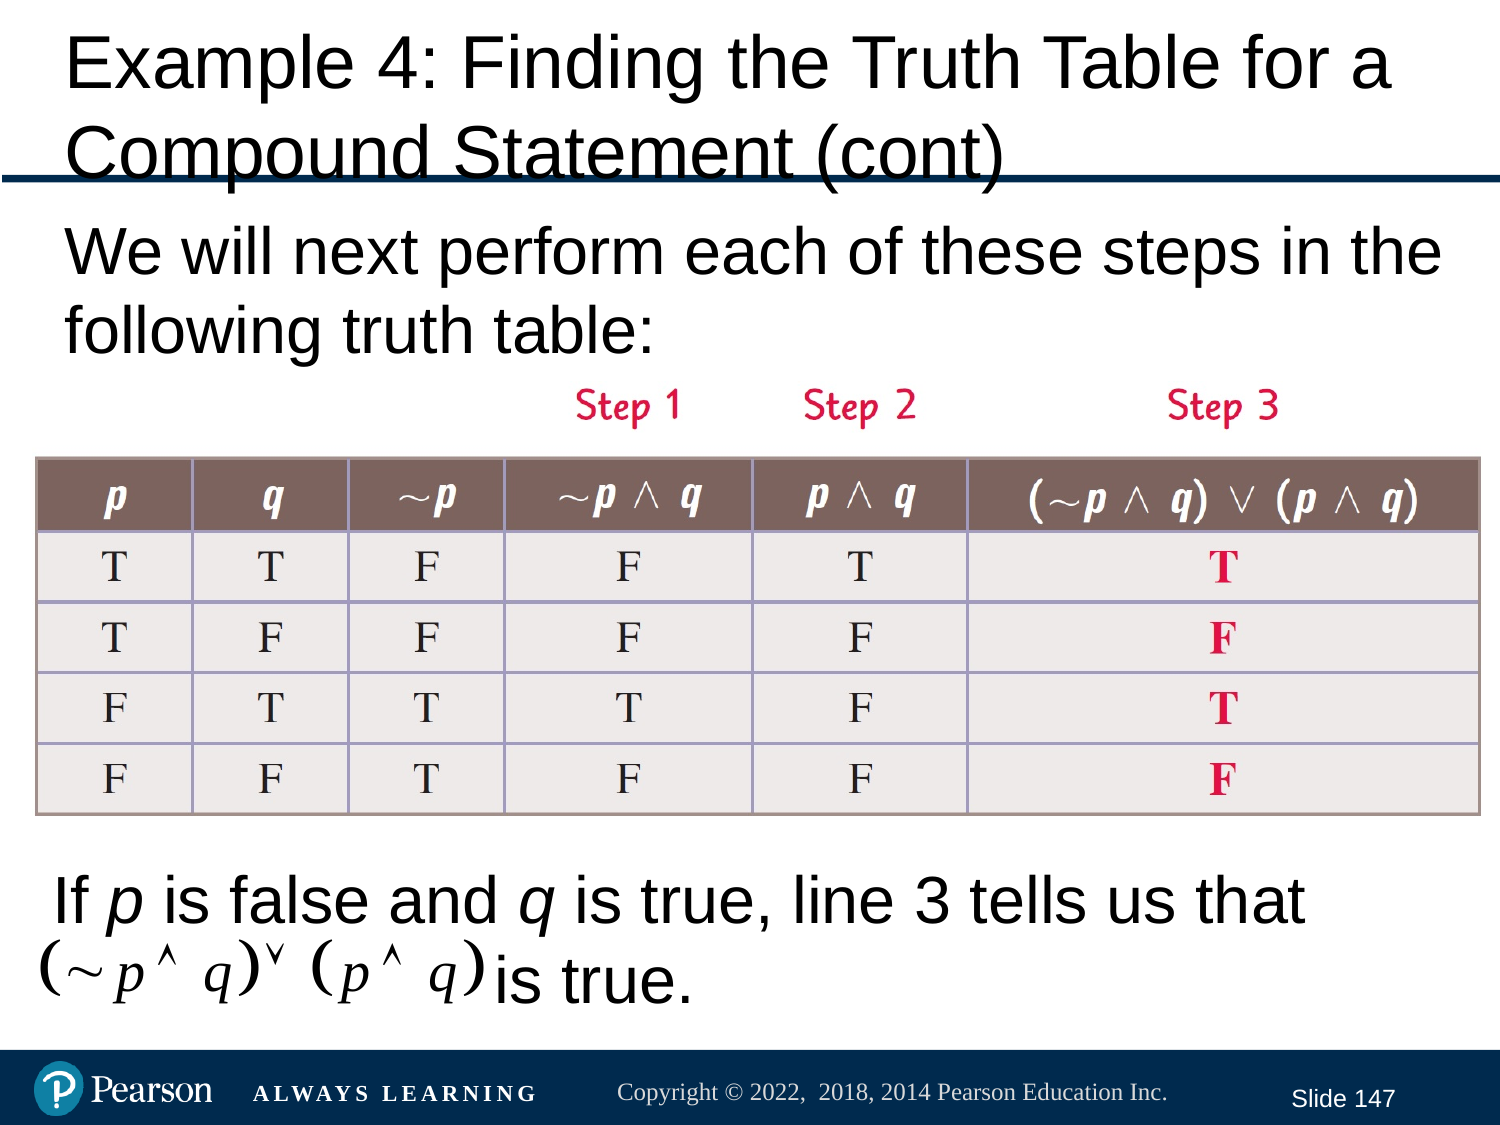

# Example 4: Finding the Truth Table for a Compound Statement (cont)
We will next perform each of these steps in the following truth table:
If p is false and q is true, line 3 tells us that is true.